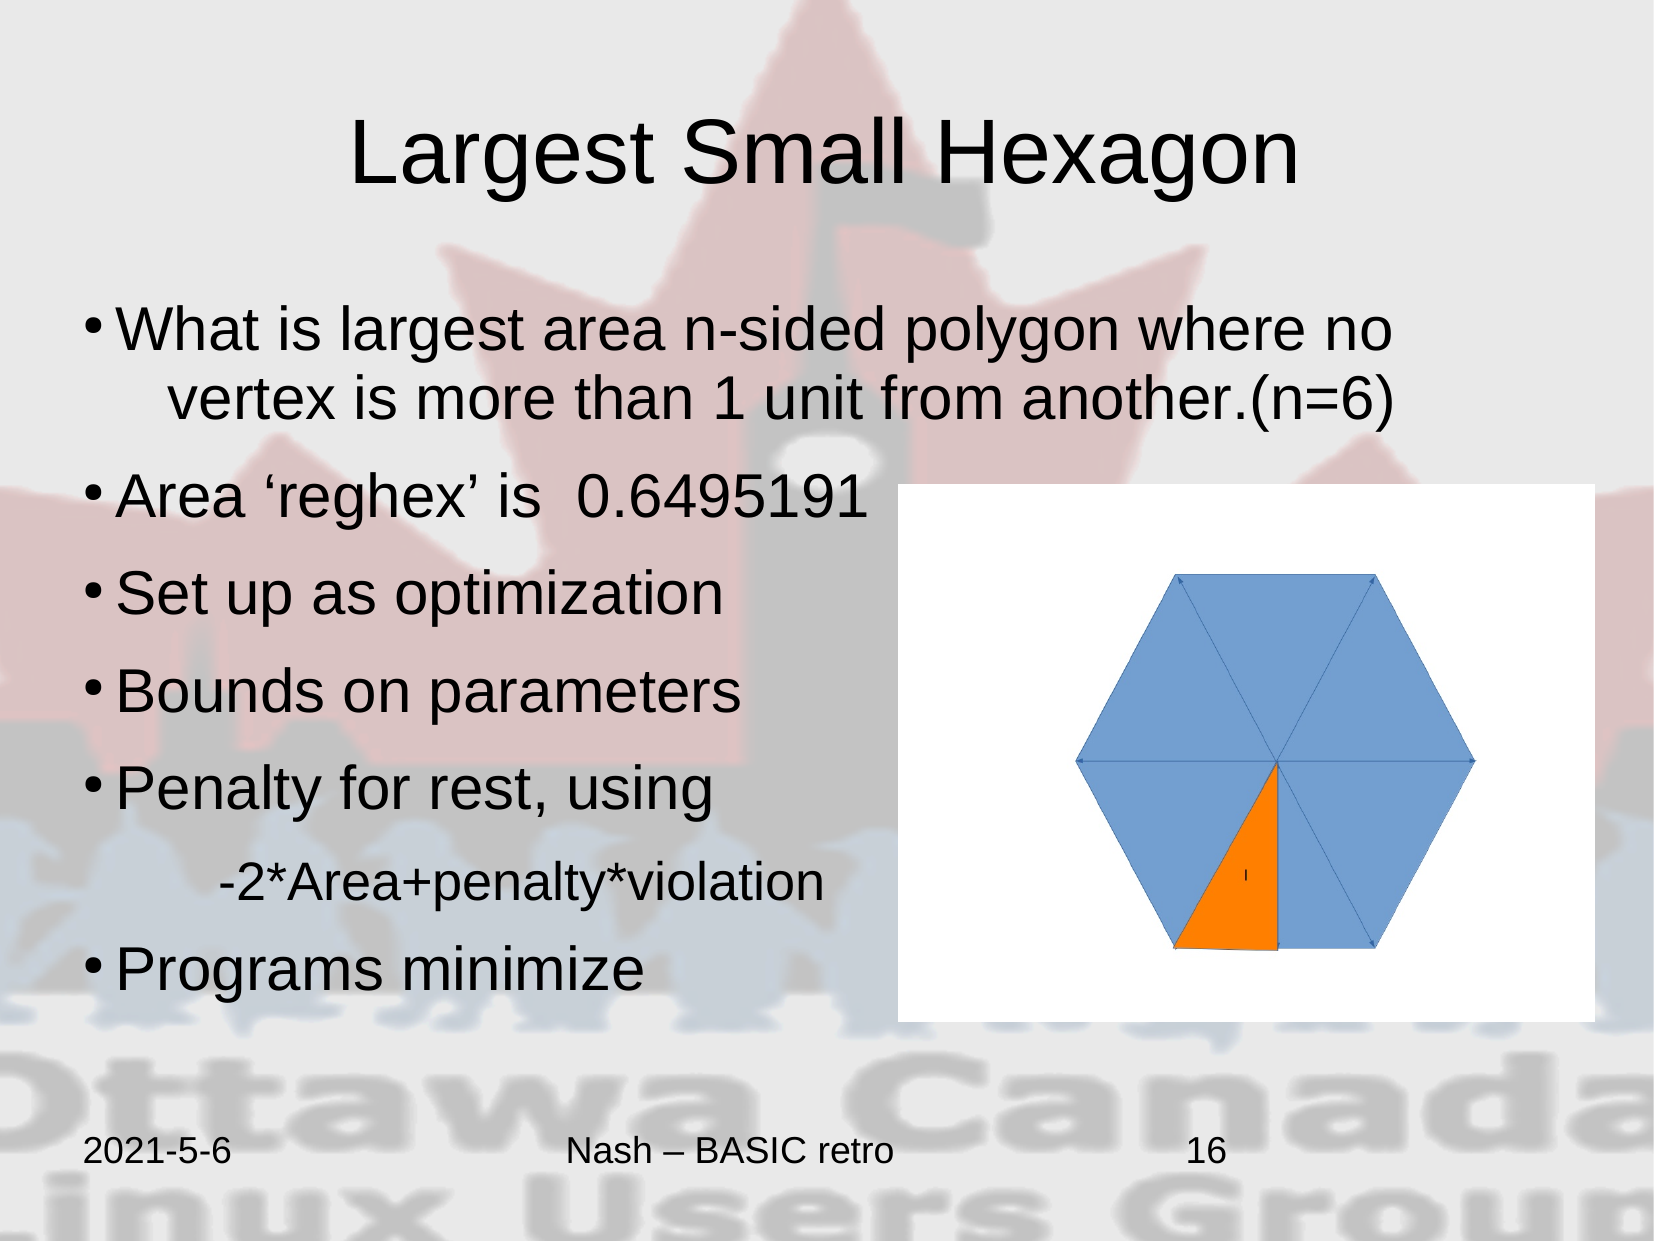

# Largest Small Hexagon
What is largest area n-sided polygon where no vertex is more than 1 unit from another.(n=6)
Area ‘reghex’ is 0.6495191
Set up as optimization
Bounds on parameters
Penalty for rest, using
-2*Area+penalty*violation
Programs minimize
16